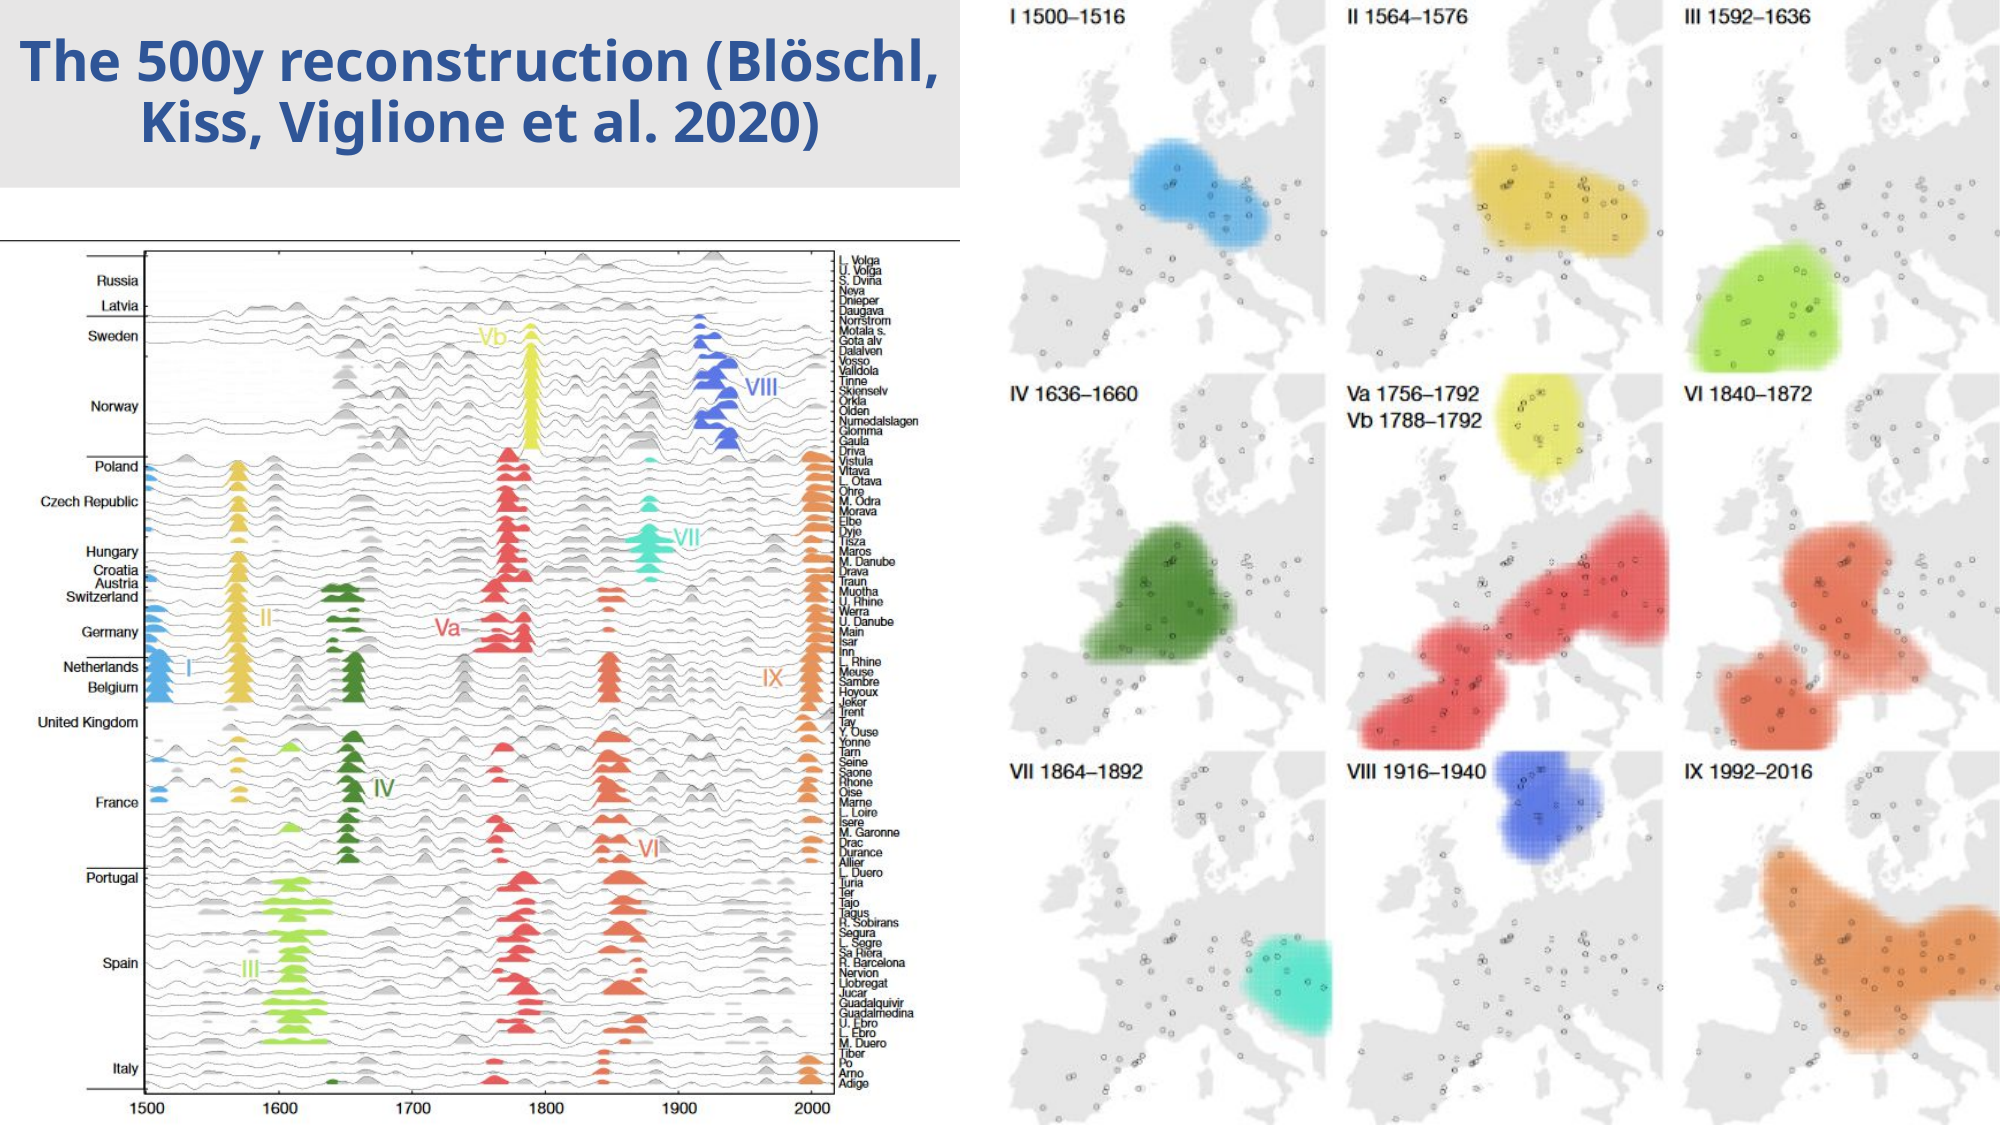

# The 500y reconstruction (Blöschl, Kiss, Viglione et al. 2020)